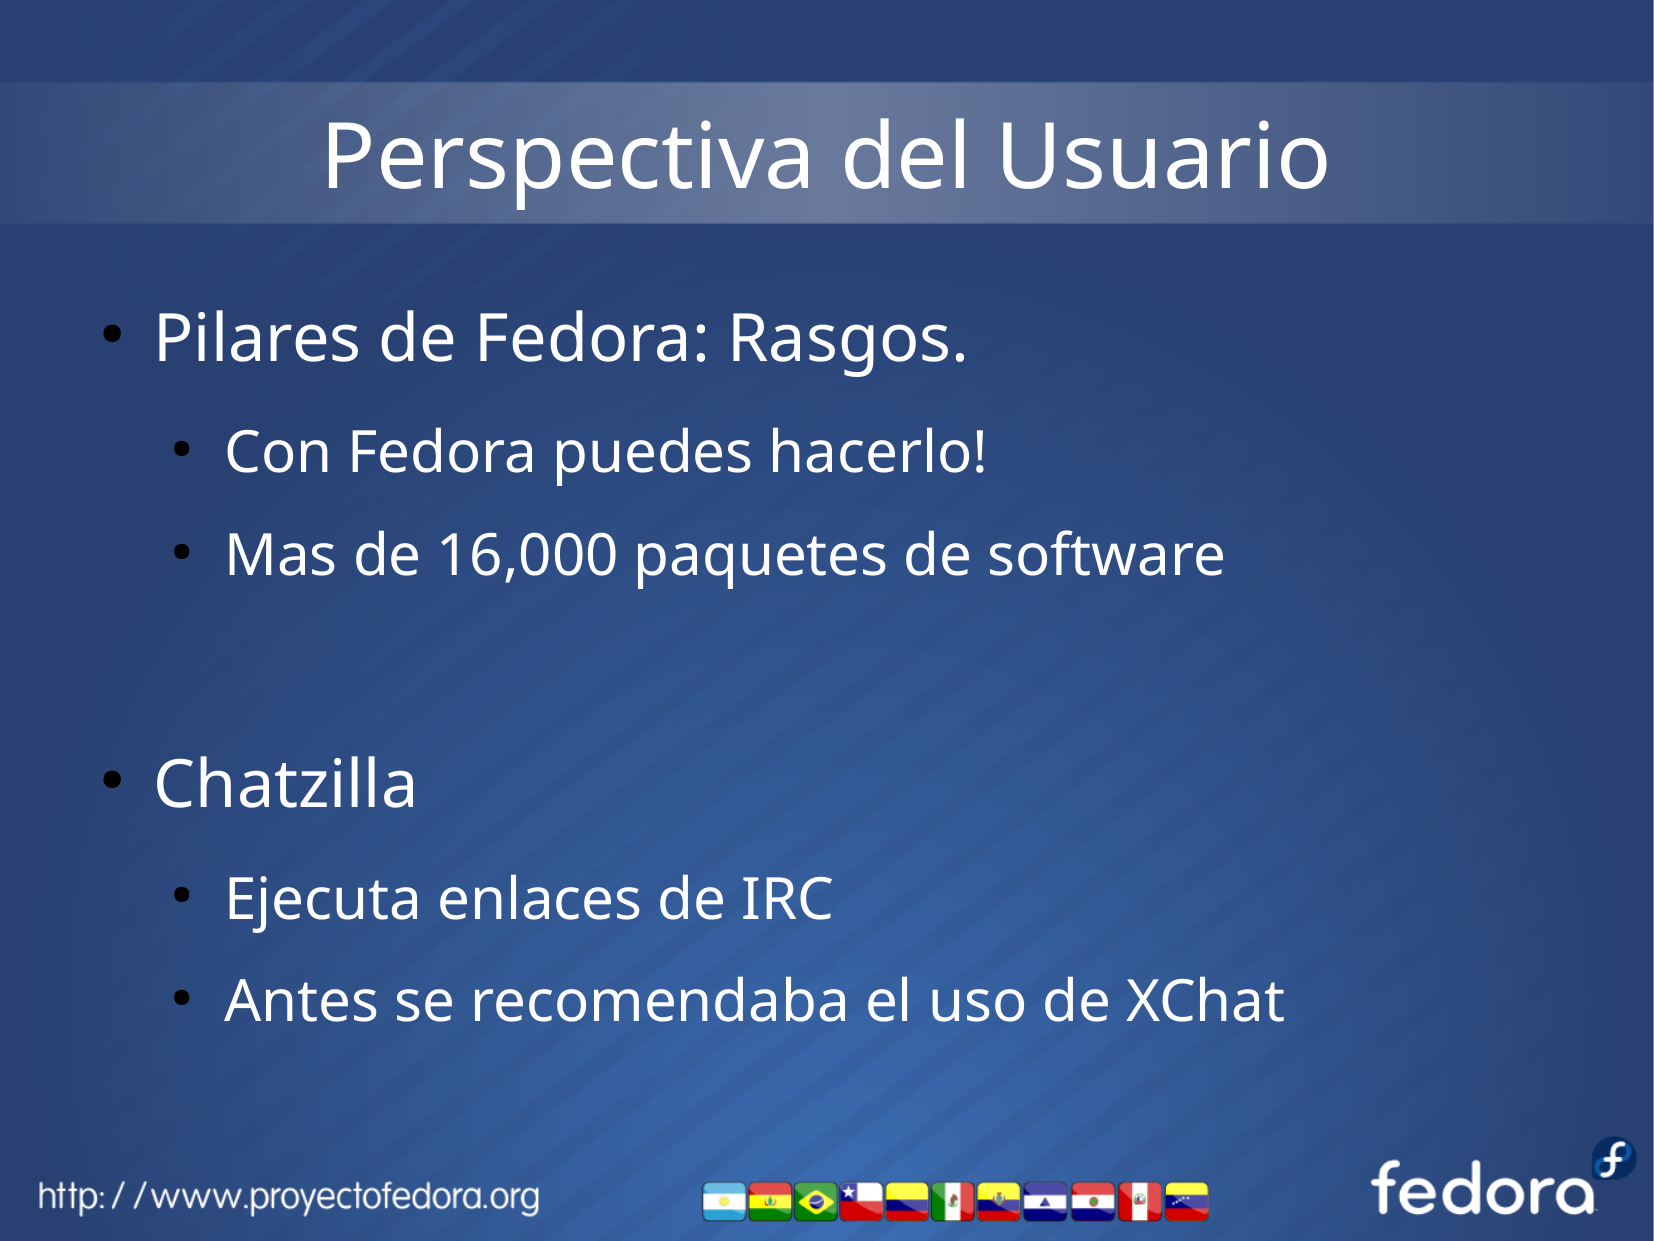

# Perspectiva del Usuario
Pilares de Fedora: Rasgos.
Con Fedora puedes hacerlo!
Mas de 16,000 paquetes de software
Chatzilla
Ejecuta enlaces de IRC
Antes se recomendaba el uso de XChat